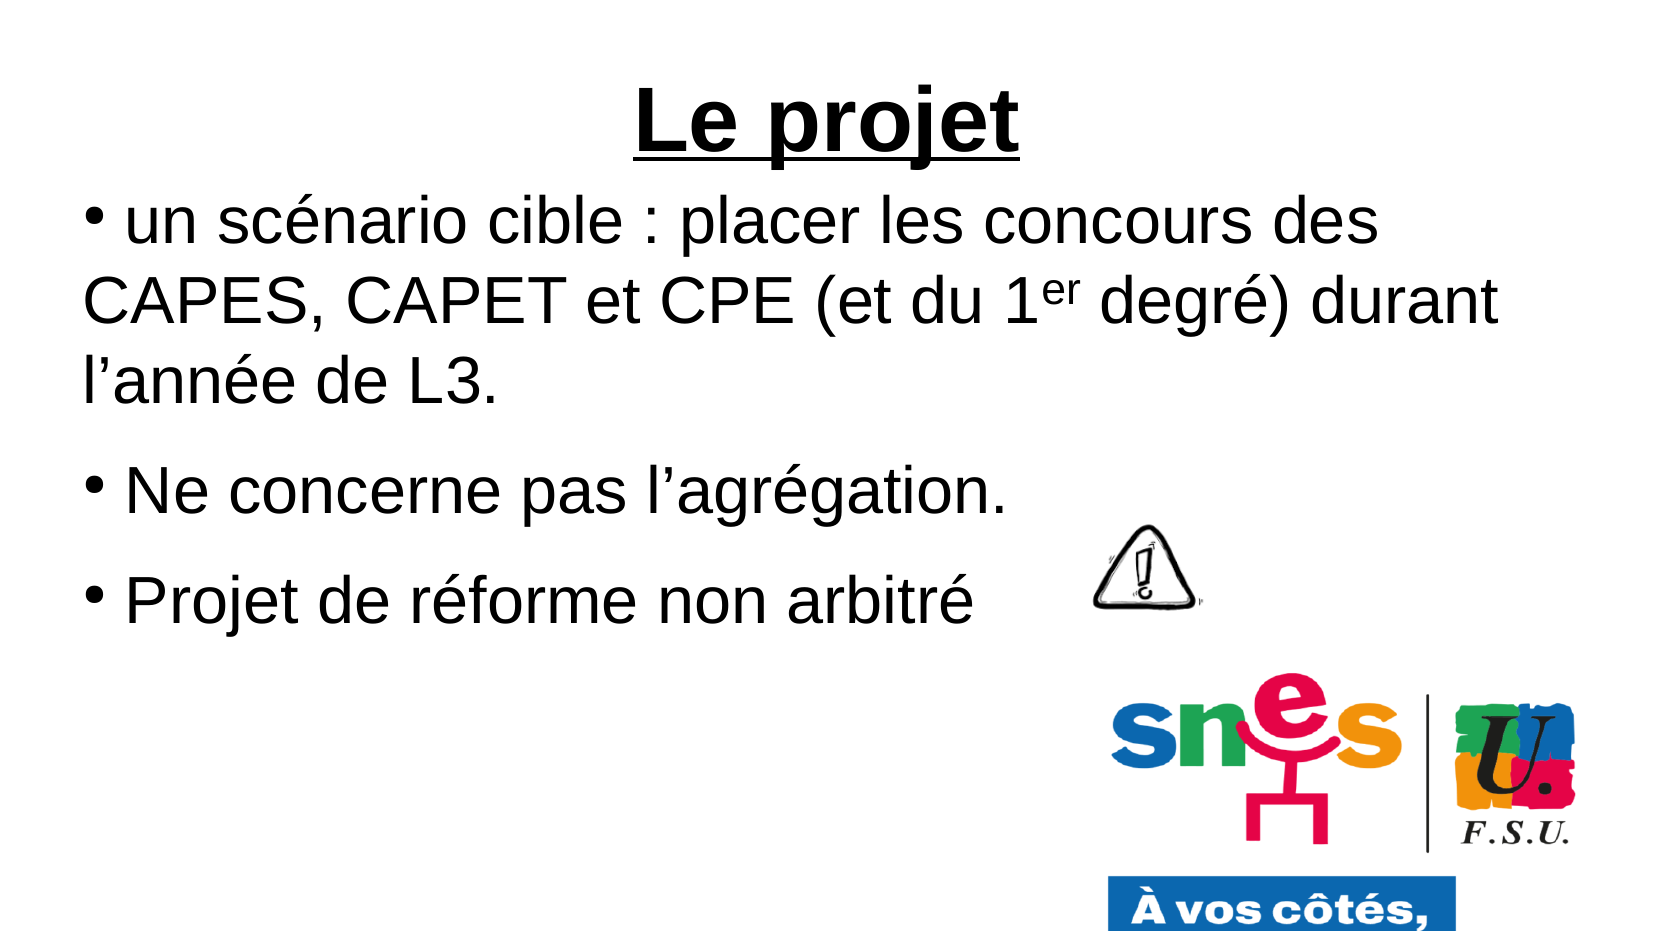

# Le projet
 un scénario cible : placer les concours des CAPES, CAPET et CPE (et du 1er degré) durant l’année de L3.
 Ne concerne pas l’agrégation.
 Projet de réforme non arbitré